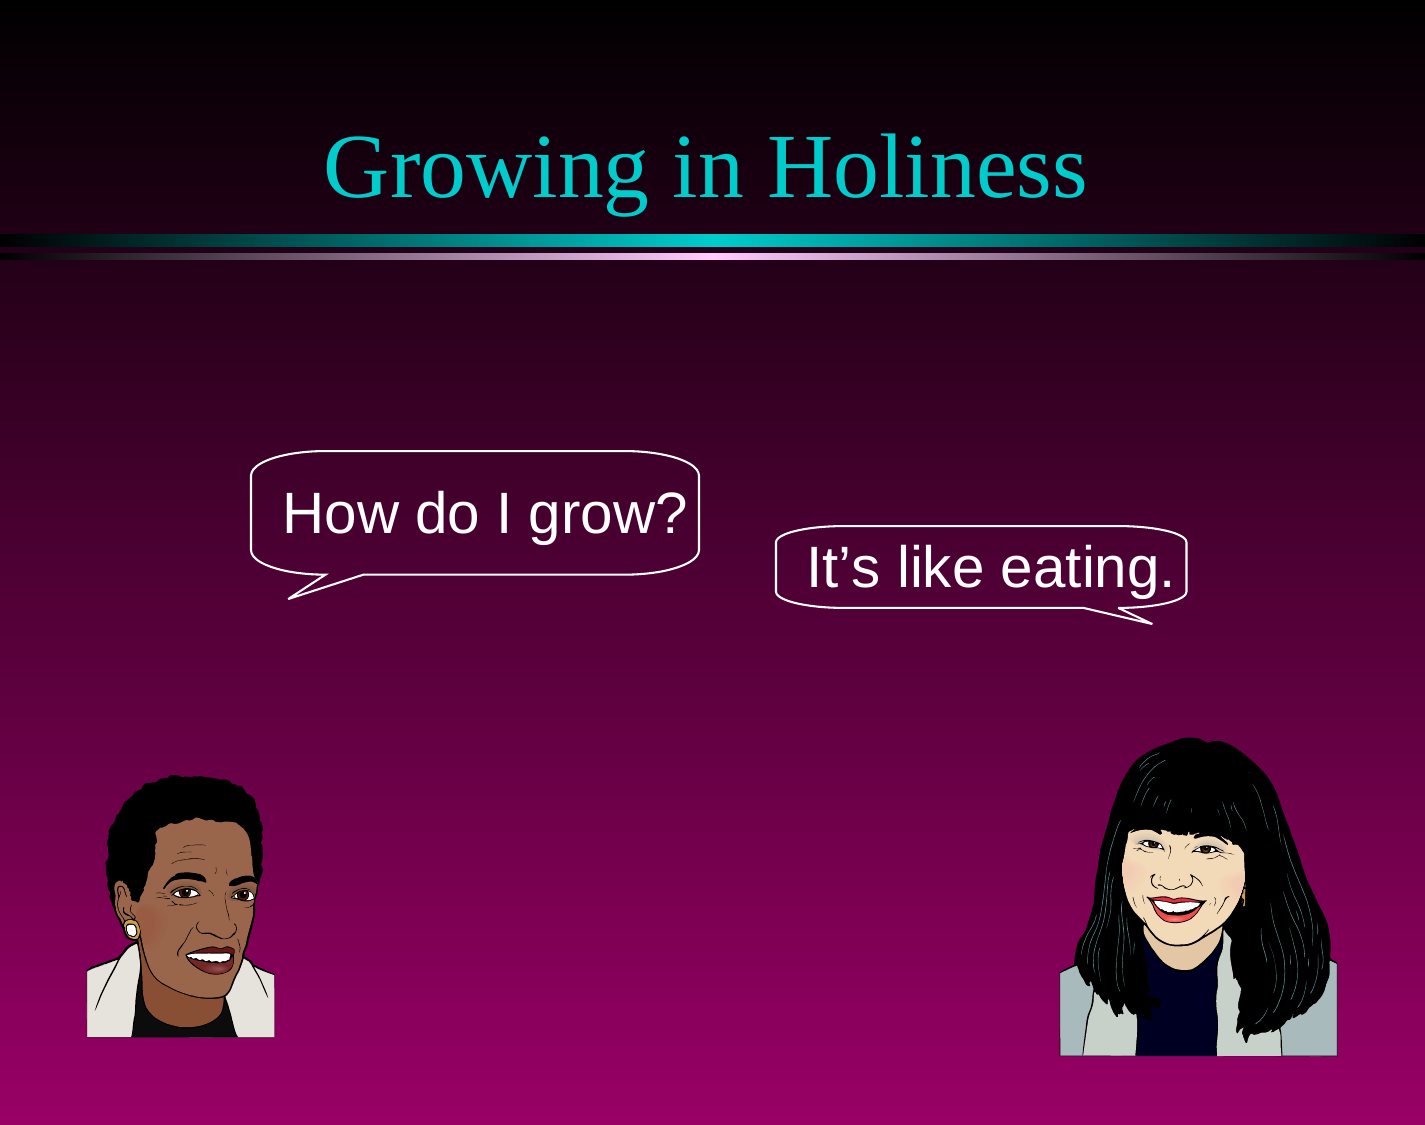

# Growing in Holiness
How do I grow?
It’s like eating.